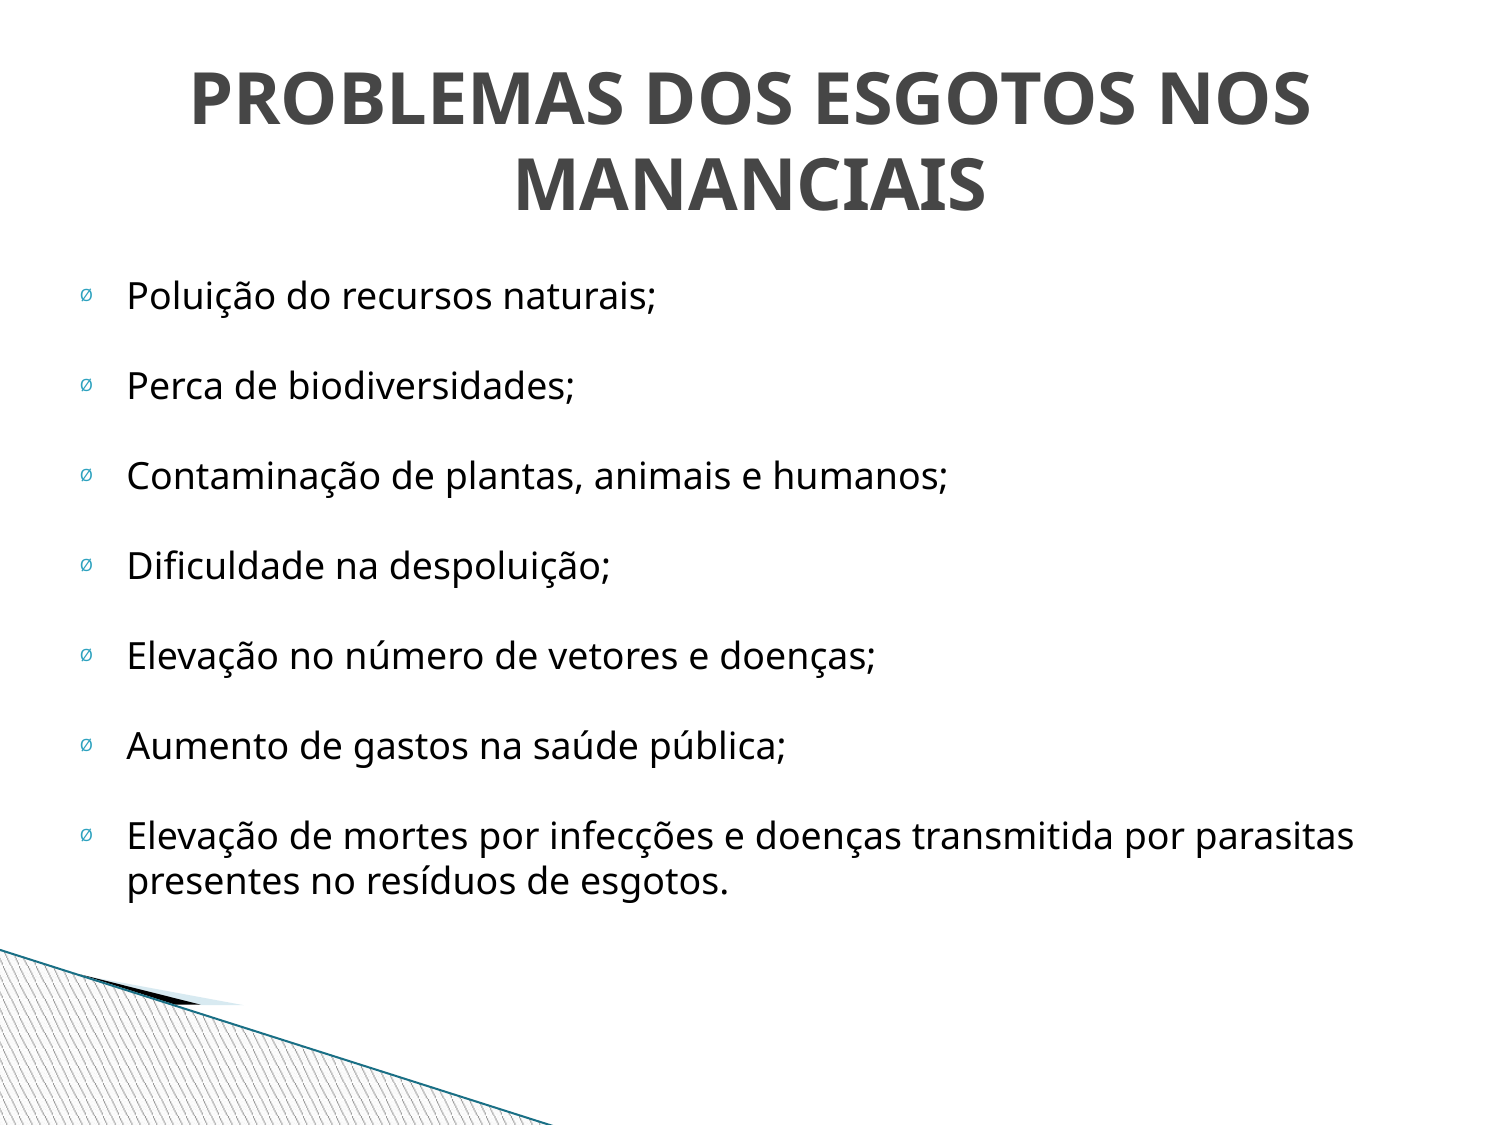

# PROBLEMAS DOS ESGOTOS NOS MANANCIAIS
Poluição do recursos naturais;
Perca de biodiversidades;
Contaminação de plantas, animais e humanos;
Dificuldade na despoluição;
Elevação no número de vetores e doenças;
Aumento de gastos na saúde pública;
Elevação de mortes por infecções e doenças transmitida por parasitas presentes no resíduos de esgotos.